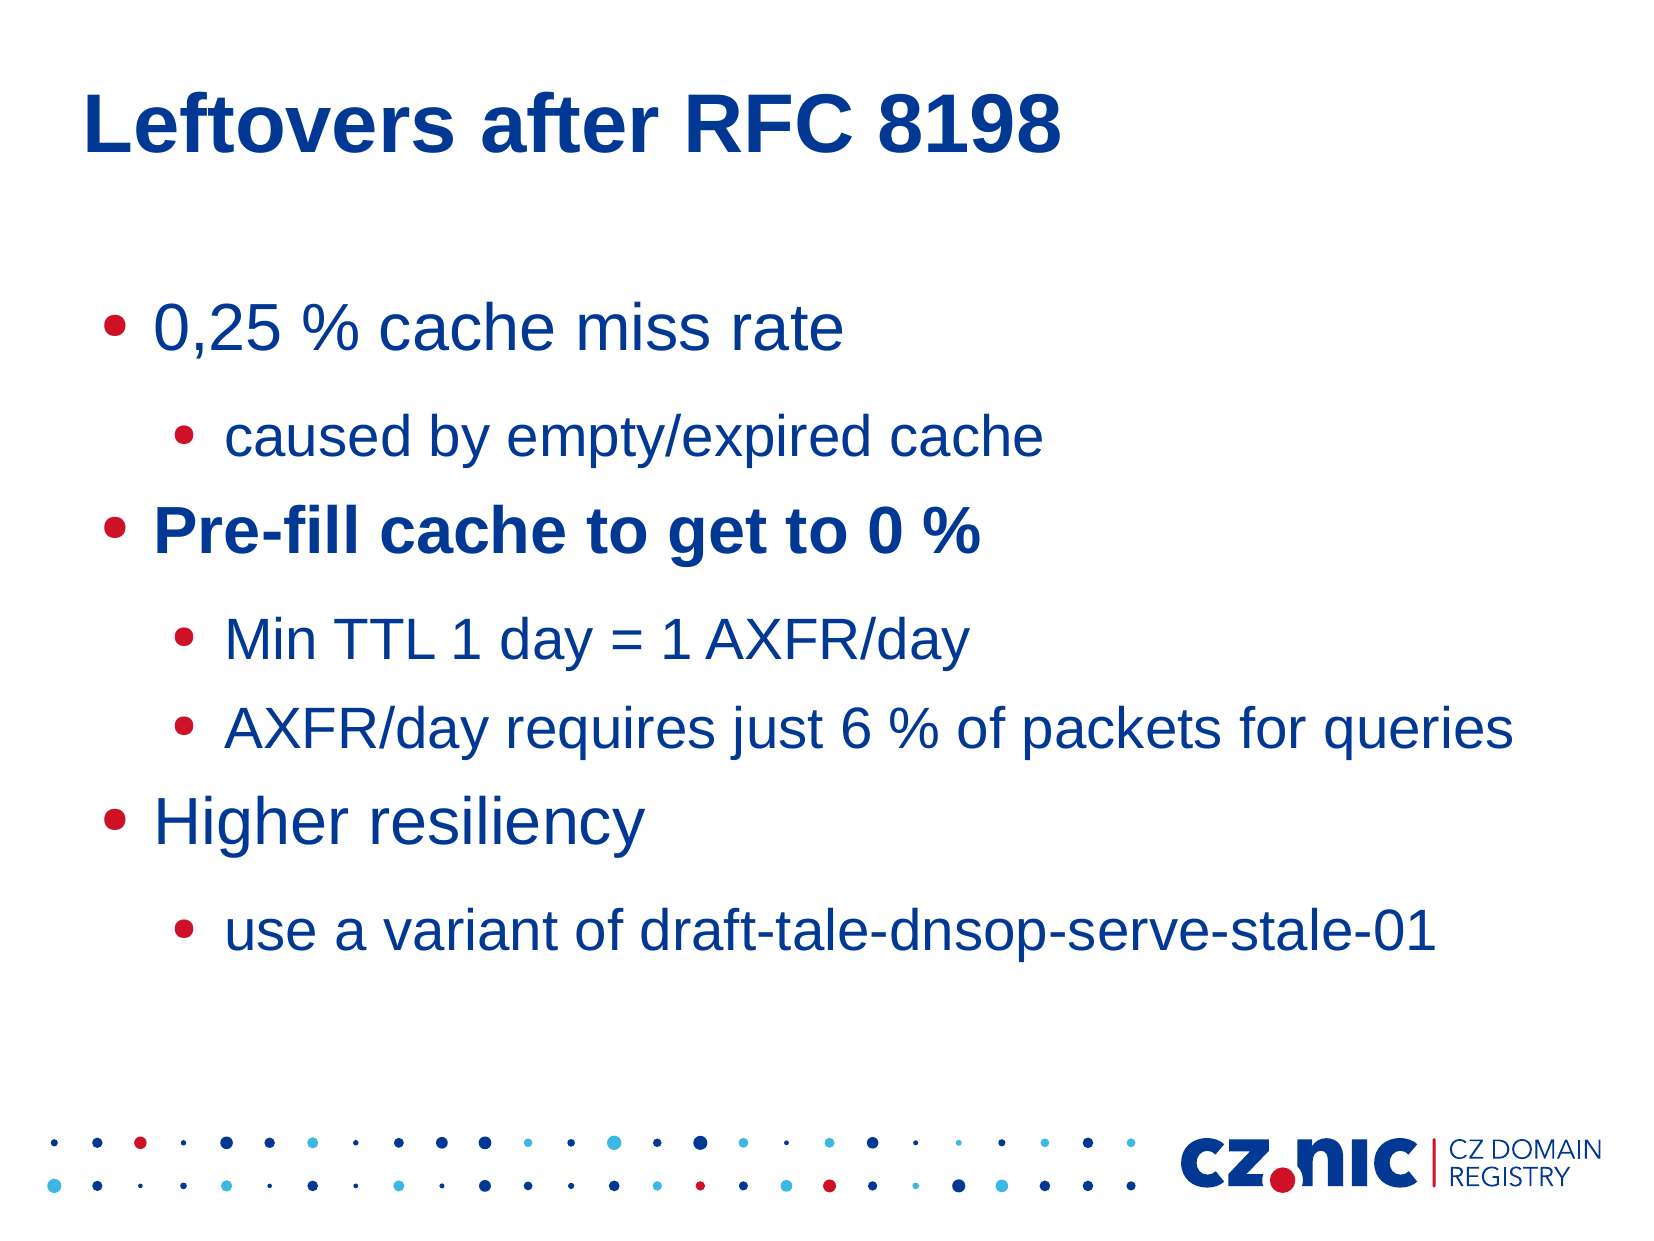

# Leftovers after RFC 8198
0,25 % cache miss rate
caused by empty/expired cache
Pre-fill cache to get to 0 %
Min TTL 1 day = 1 AXFR/day
AXFR/day requires just 6 % of packets for queries
Higher resiliency
use a variant of draft-tale-dnsop-serve-stale-01